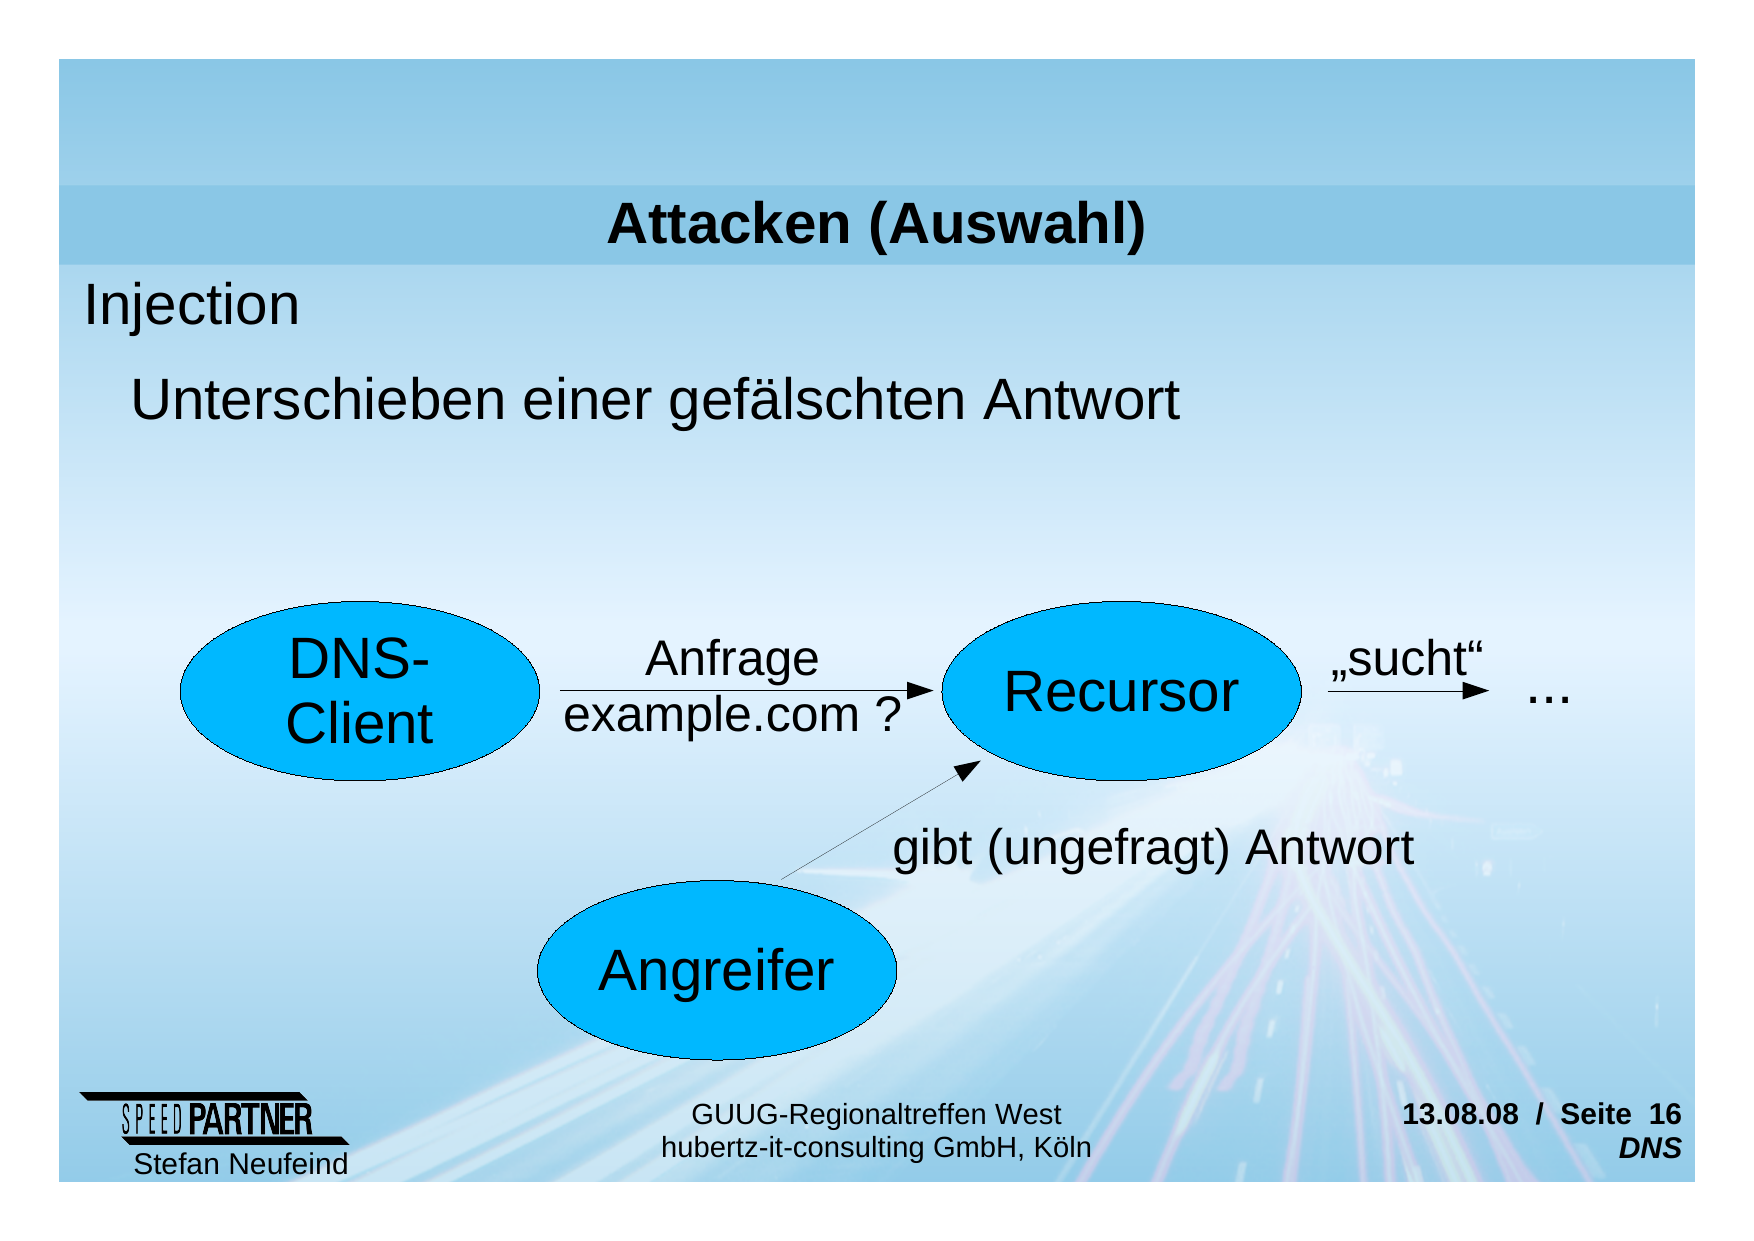

# Attacken (Auswahl)
Injection
Unterschieben einer gefälschten Antwort
Recursor
DNS-
Client
Anfrage
example.com ?
„sucht“
...
gibt (ungefragt) Antwort
Angreifer